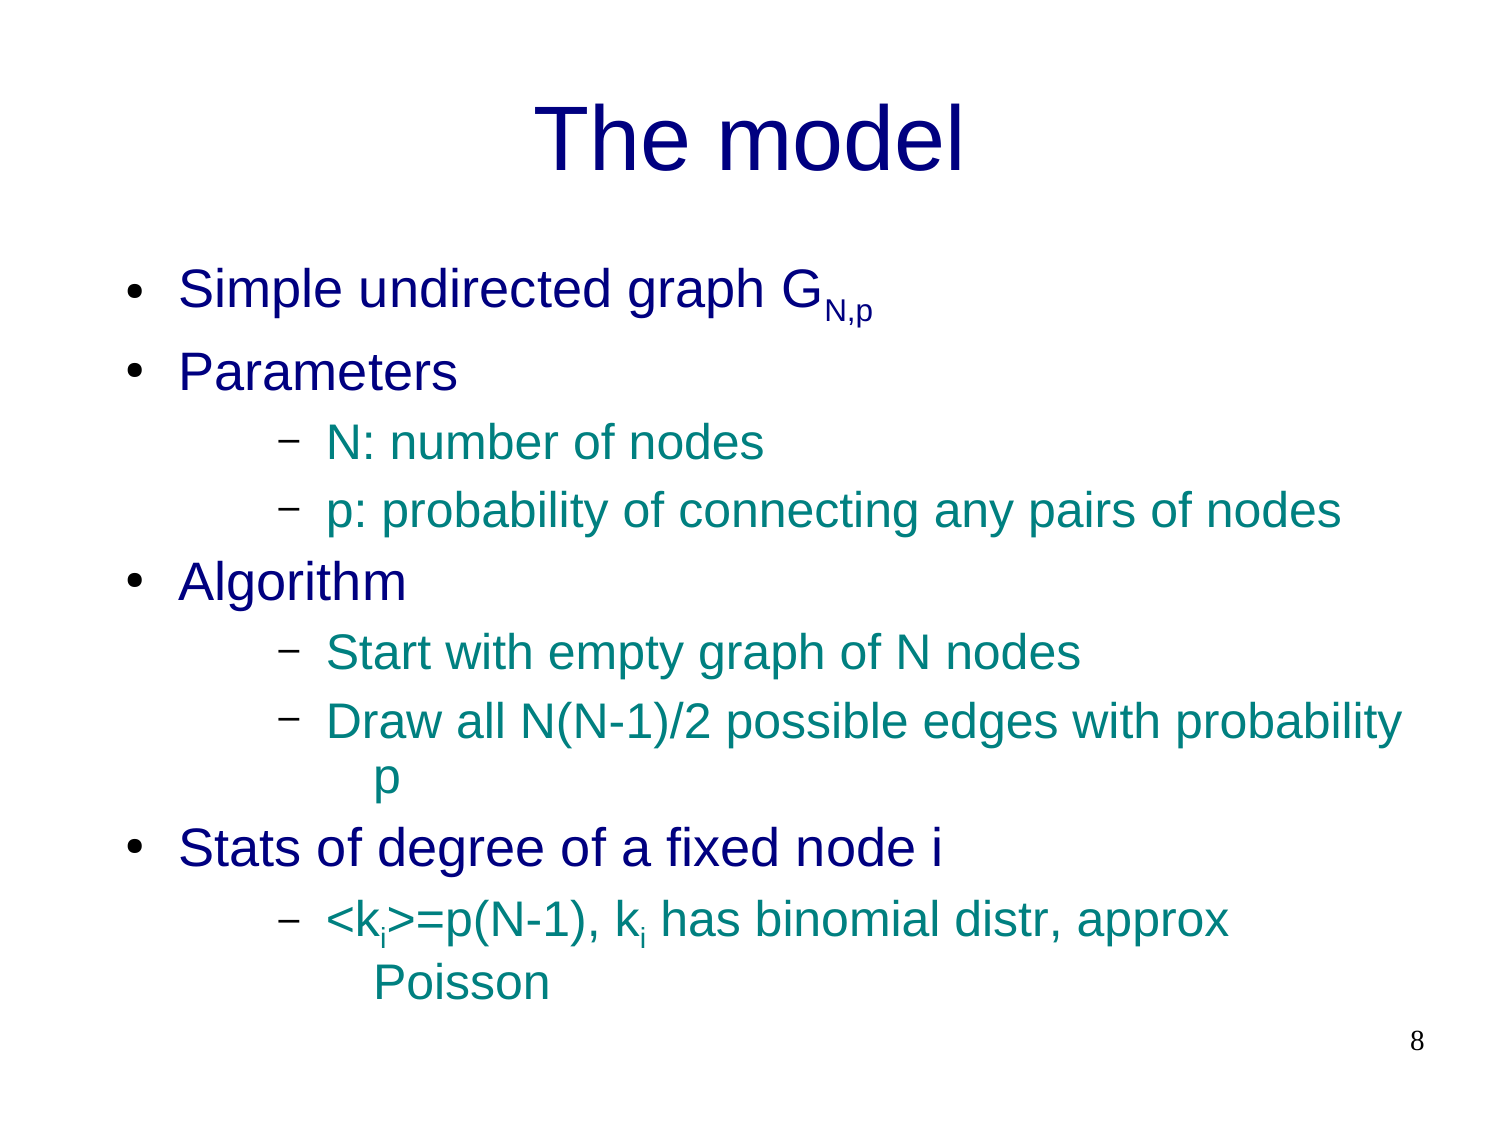

The model
# Simple undirected graph GN,p
Parameters
N: number of nodes
p: probability of connecting any pairs of nodes
Algorithm
Start with empty graph of N nodes
Draw all N(N-1)/2 possible edges with probability p
Stats of degree of a fixed node i
<ki>=p(N-1), ki has binomial distr, approx Poisson
8